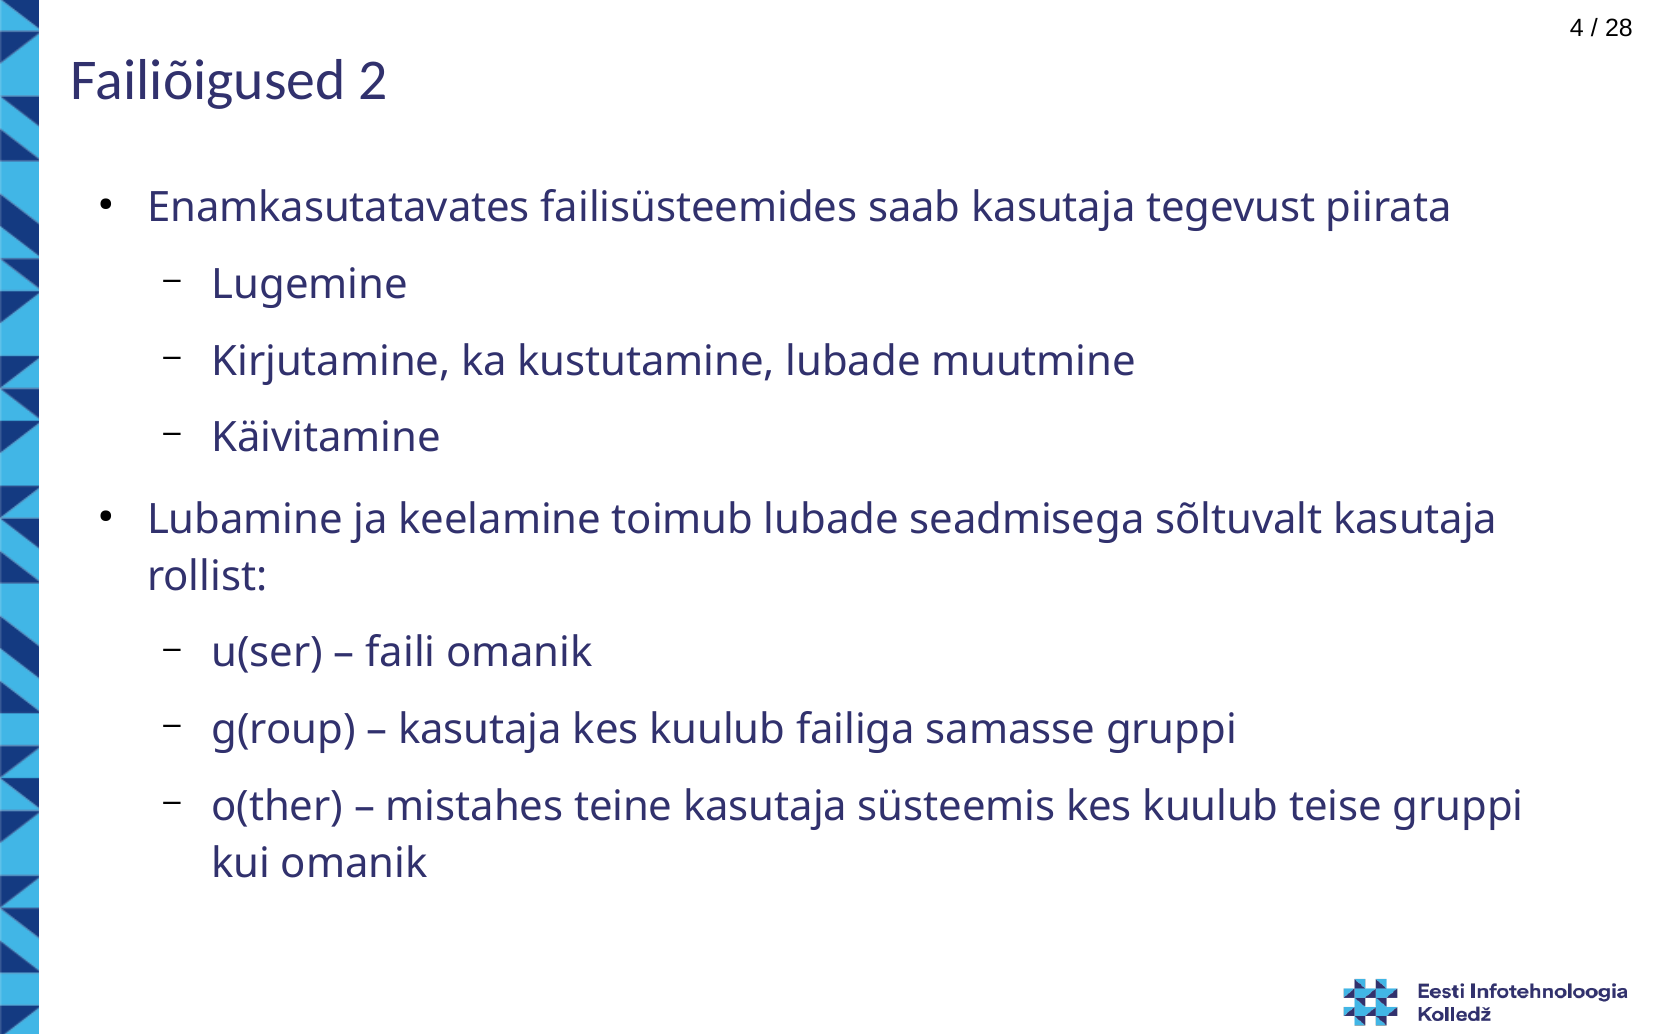

# Failiõigused 2
Enamkasutatavates failisüsteemides saab kasutaja tegevust piirata
Lugemine
Kirjutamine, ka kustutamine, lubade muutmine
Käivitamine
Lubamine ja keelamine toimub lubade seadmisega sõltuvalt kasutaja rollist:
u(ser) – faili omanik
g(roup) – kasutaja kes kuulub failiga samasse gruppi
o(ther) – mistahes teine kasutaja süsteemis kes kuulub teise gruppi kui omanik